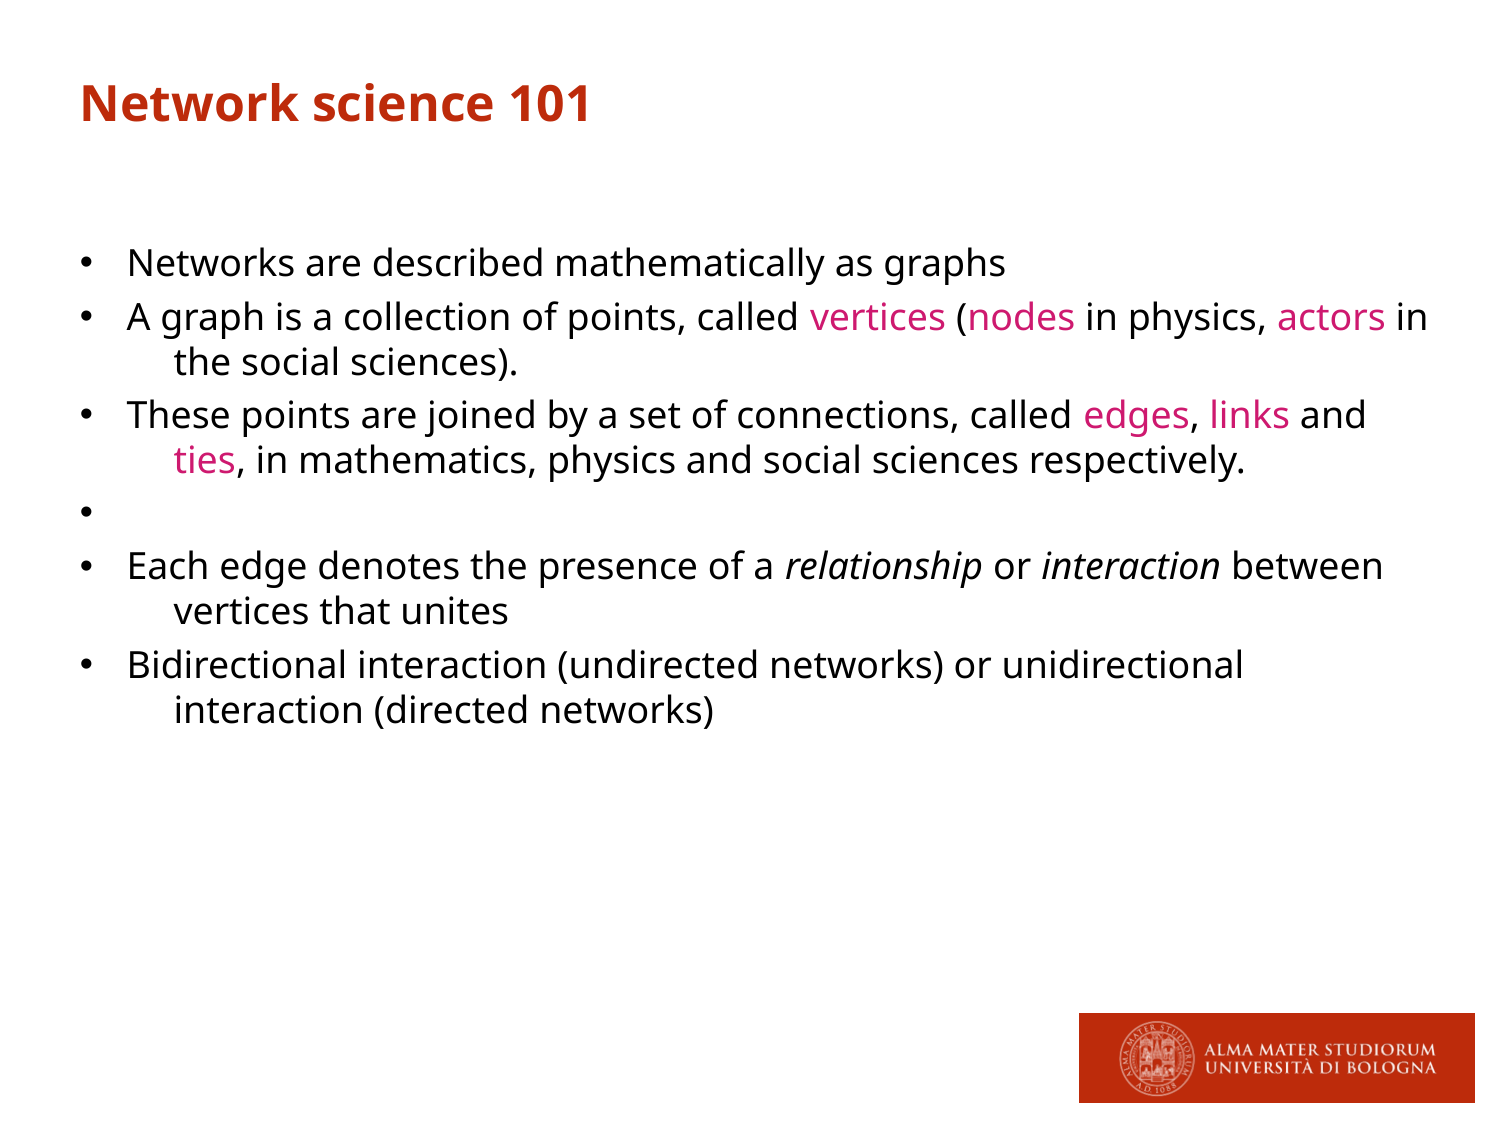

# Network science 101
Networks are described mathematically as graphs
A graph is a collection of points, called vertices (nodes in physics, actors in the social sciences).
These points are joined by a set of connections, called edges, links and ties, in mathematics, physics and social sciences respectively.
Each edge denotes the presence of a relationship or interaction between vertices that unites
Bidirectional interaction (undirected networks) or unidirectional interaction (directed networks)